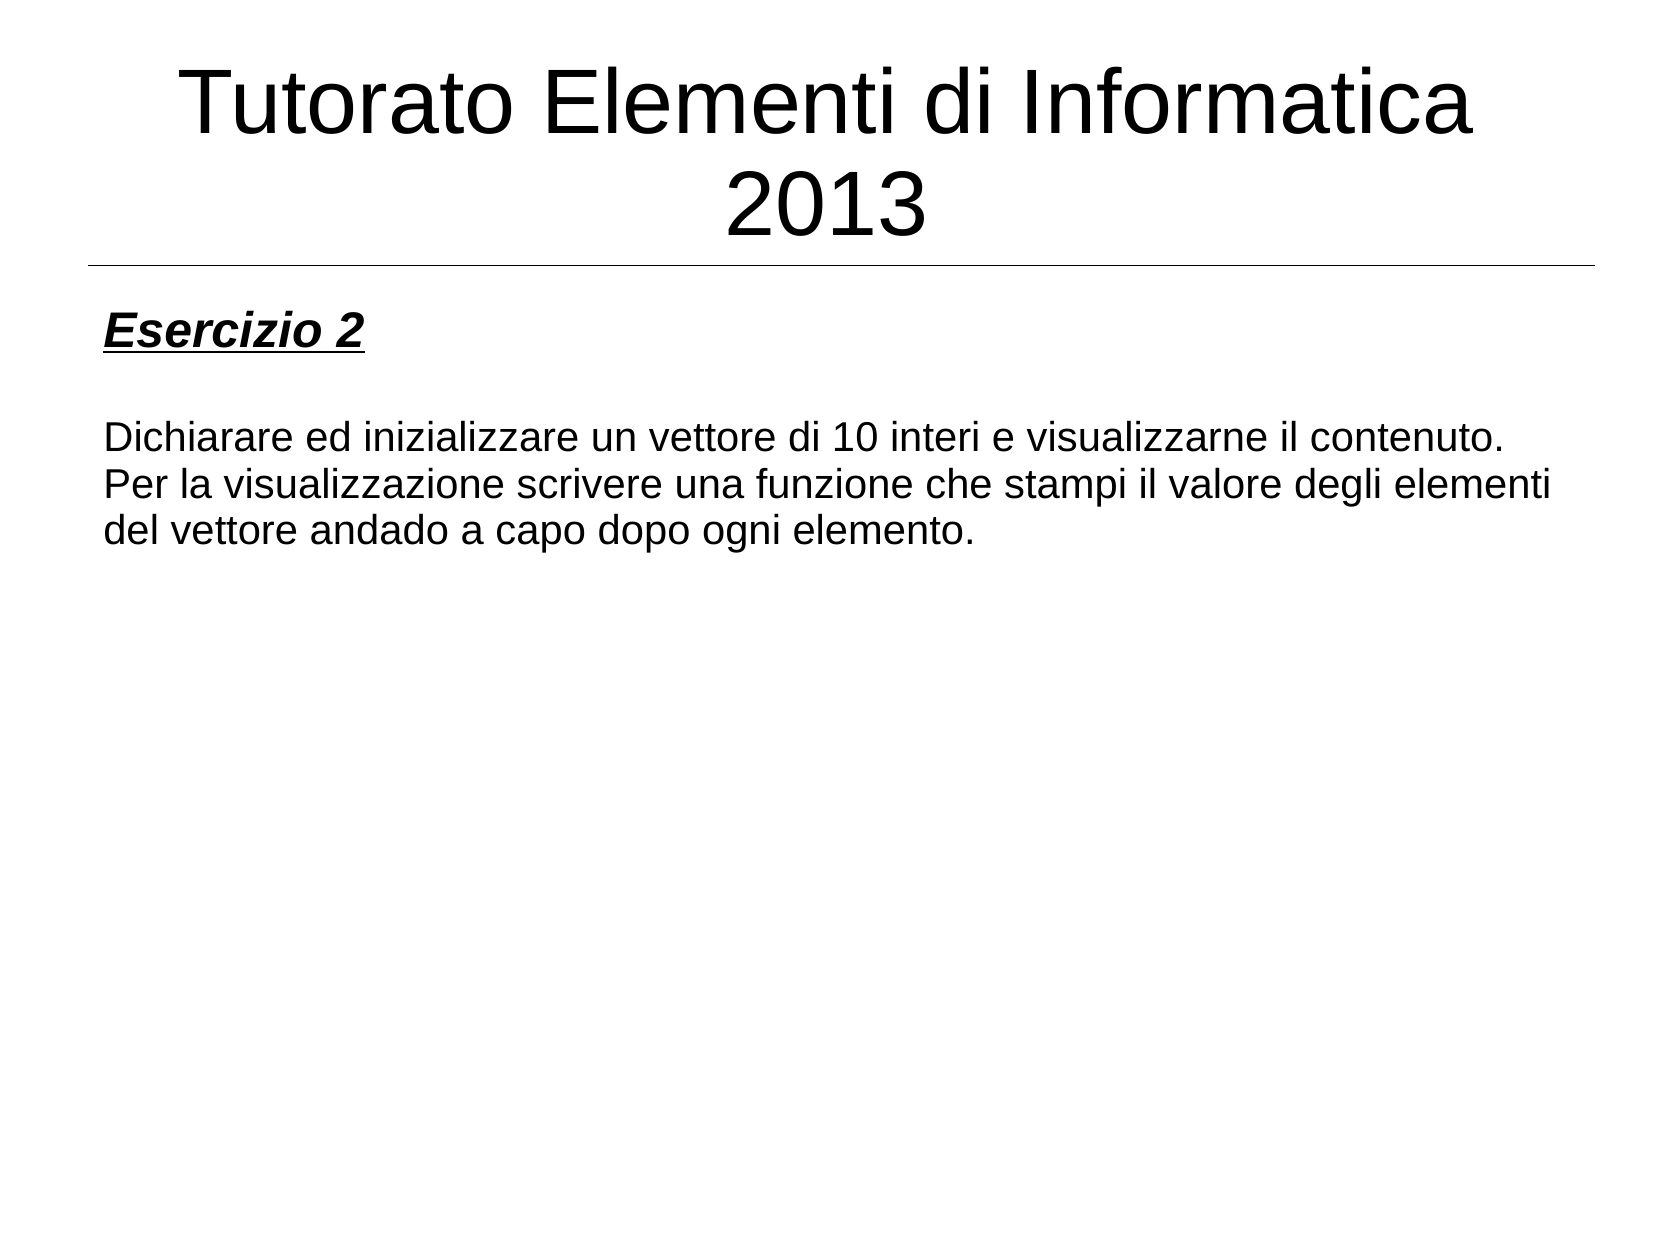

# Tutorato Elementi di Informatica 2013
Esercizio 2
Dichiarare ed inizializzare un vettore di 10 interi e visualizzarne il contenuto.
Per la visualizzazione scrivere una funzione che stampi il valore degli elementi del vettore andado a capo dopo ogni elemento.